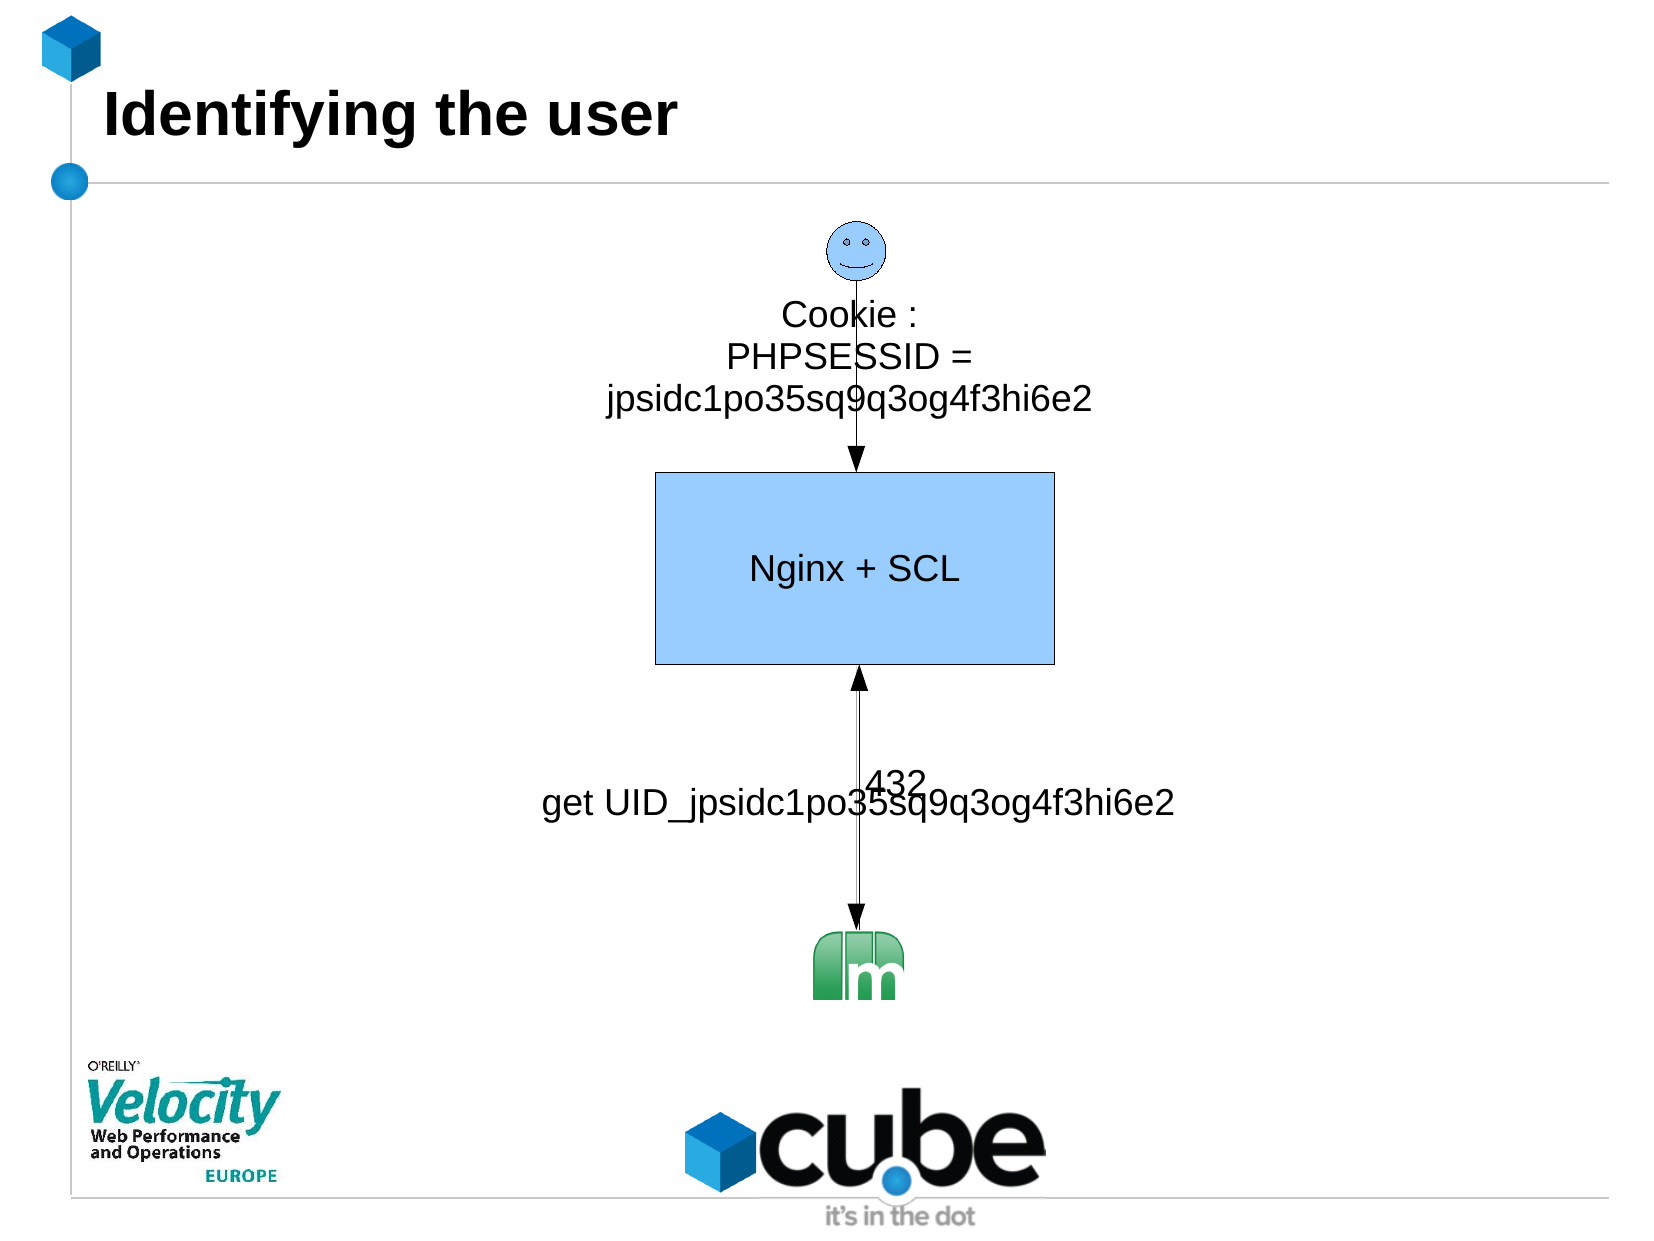

# Identifying the user
Cookie :
PHPSESSID =
jpsidc1po35sq9q3og4f3hi6e2
Nginx + SCL
432
get UID_jpsidc1po35sq9q3og4f3hi6e2